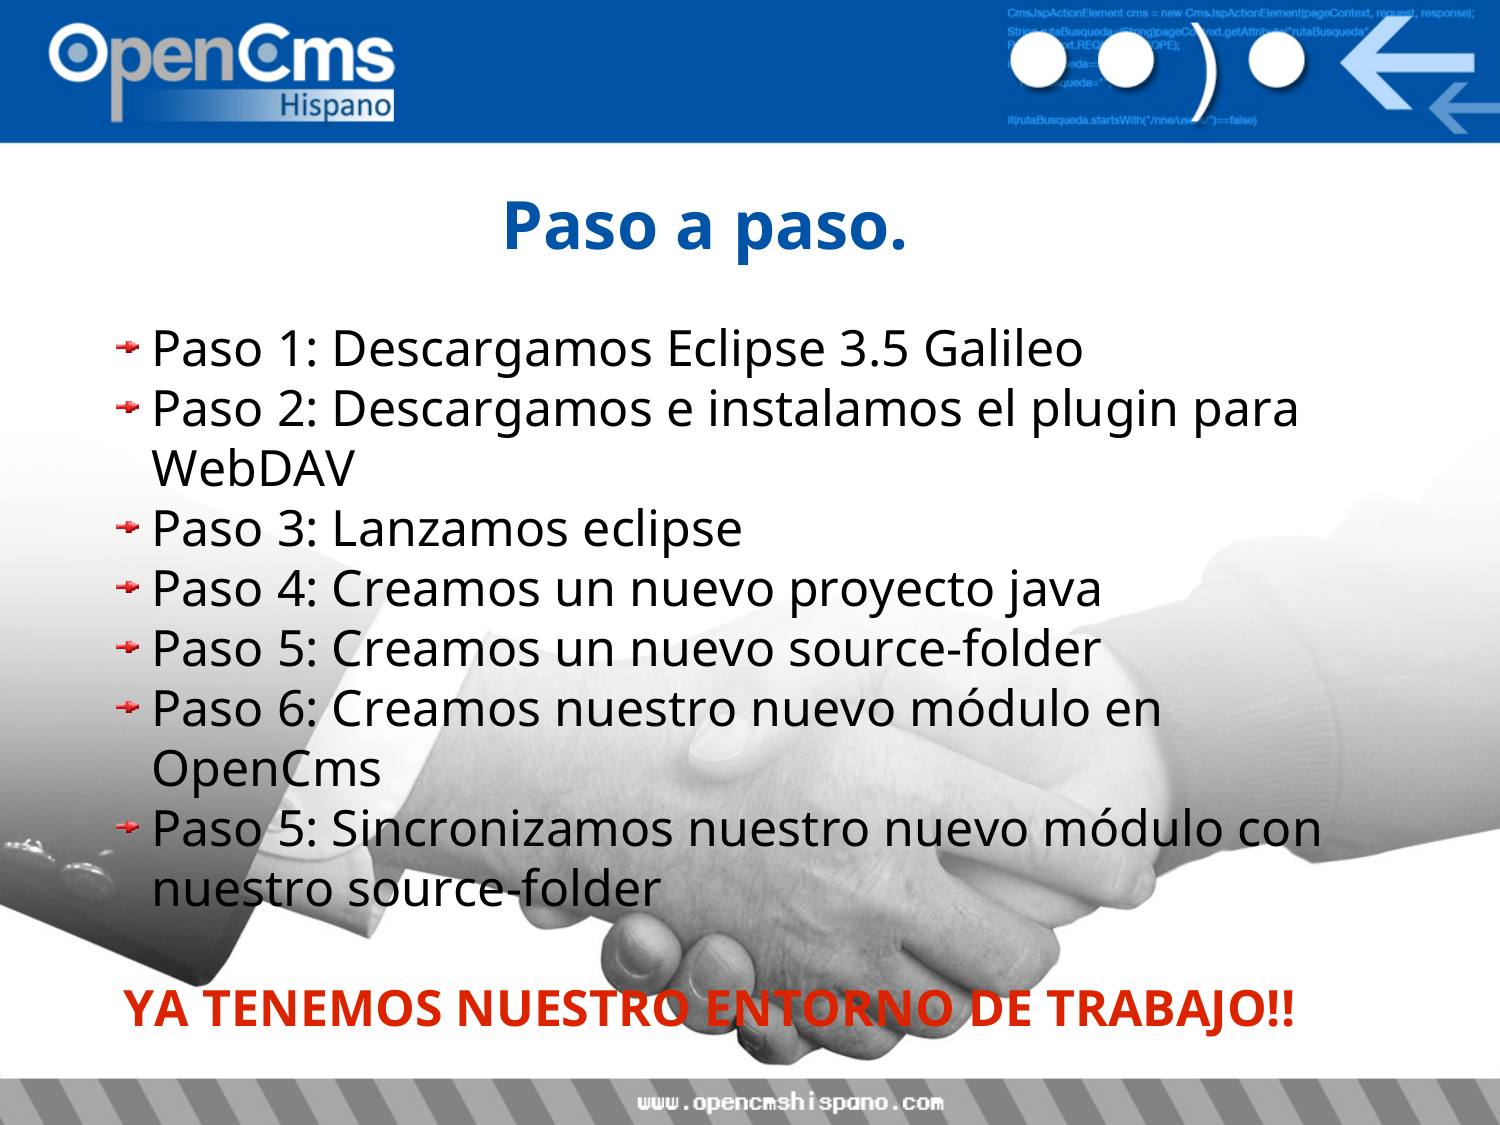

Paso a paso.
Paso 1: Descargamos Eclipse 3.5 Galileo
Paso 2: Descargamos e instalamos el plugin para WebDAV
Paso 3: Lanzamos eclipse
Paso 4: Creamos un nuevo proyecto java
Paso 5: Creamos un nuevo source-folder
Paso 6: Creamos nuestro nuevo módulo en OpenCms
Paso 5: Sincronizamos nuestro nuevo módulo con nuestro source-folder
YA TENEMOS NUESTRO ENTORNO DE TRABAJO!!